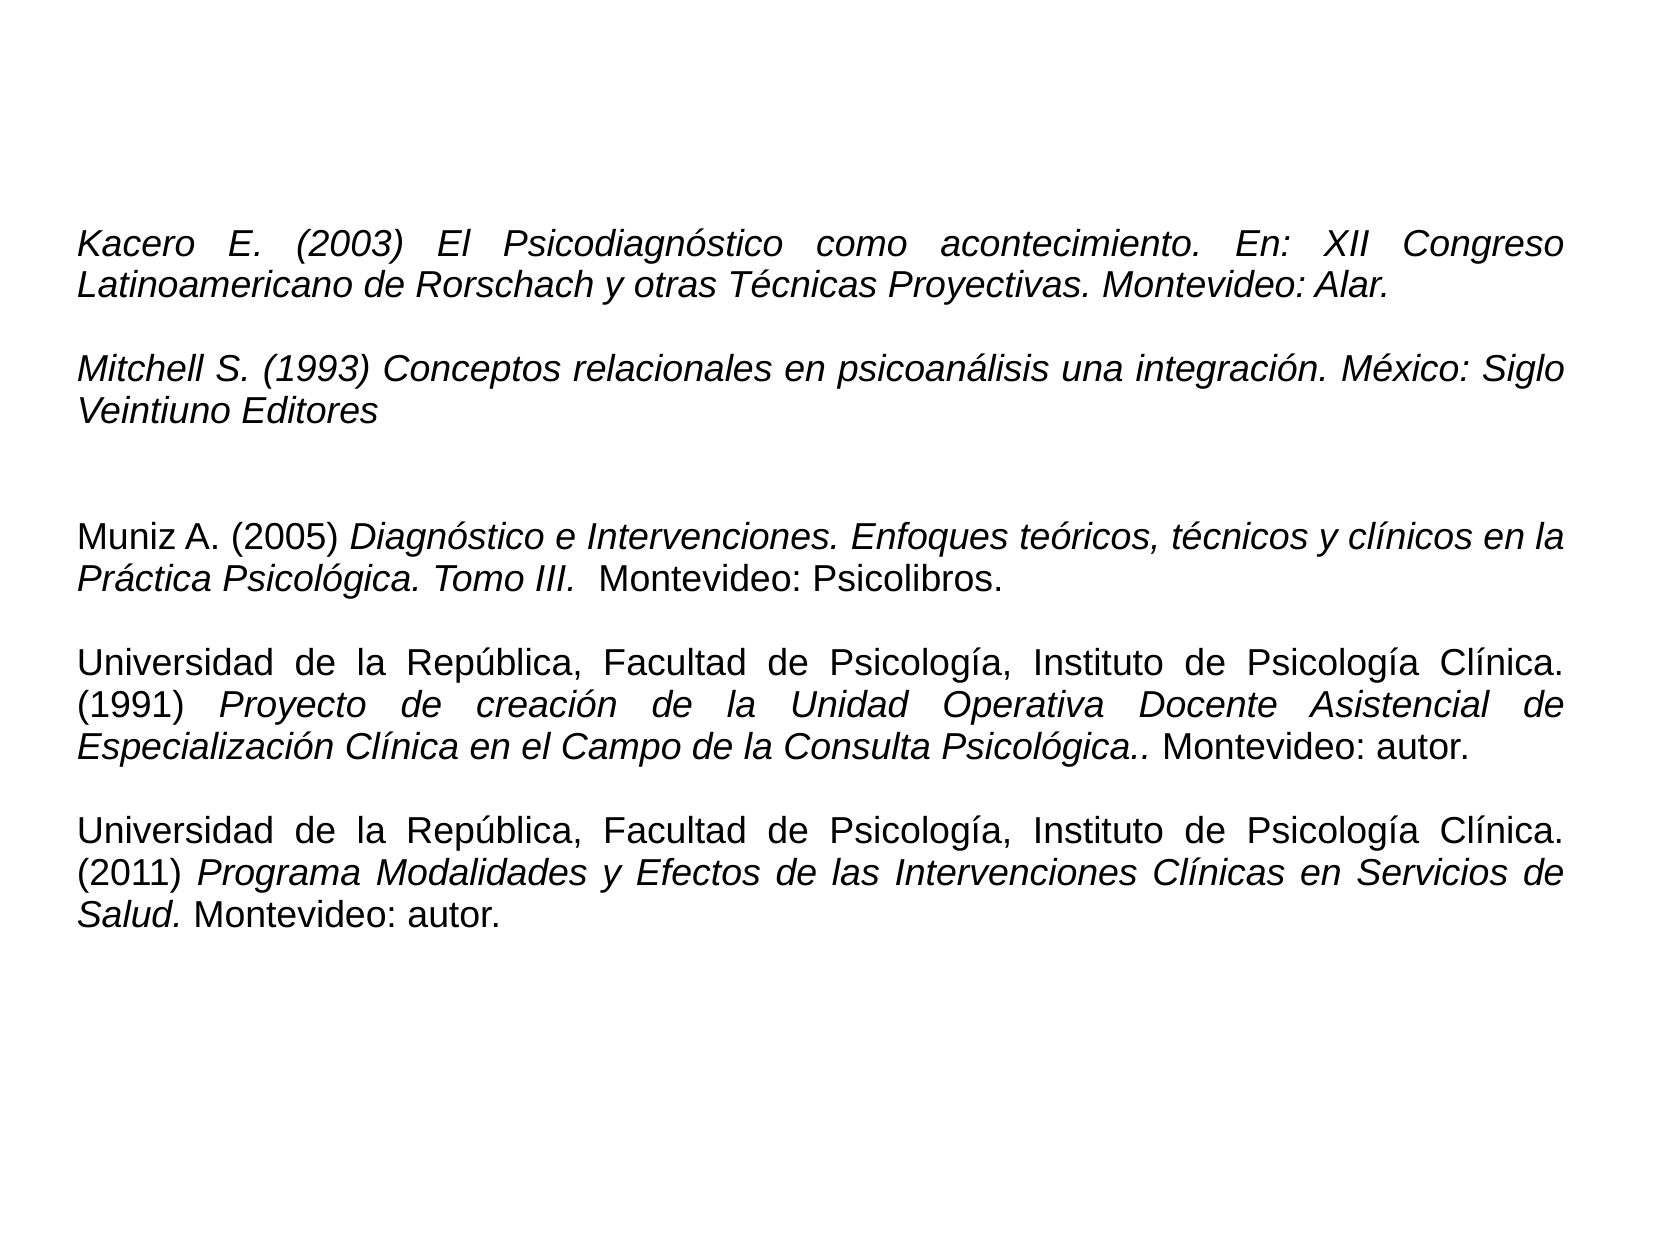

# Kacero E. (2003) El Psicodiagnóstico como acontecimiento. En: XII Congreso Latinoamericano de Rorschach y otras Técnicas Proyectivas. Montevideo: Alar.
Mitchell S. (1993) Conceptos relacionales en psicoanálisis una integración. México: Siglo Veintiuno Editores
Muniz A. (2005) Diagnóstico e Intervenciones. Enfoques teóricos, técnicos y clínicos en la Práctica Psicológica. Tomo III. Montevideo: Psicolibros.
Universidad de la República, Facultad de Psicología, Instituto de Psicología Clínica. (1991) Proyecto de creación de la Unidad Operativa Docente Asistencial de Especialización Clínica en el Campo de la Consulta Psicológica.. Montevideo: autor.
Universidad de la República, Facultad de Psicología, Instituto de Psicología Clínica. (2011) Programa Modalidades y Efectos de las Intervenciones Clínicas en Servicios de Salud. Montevideo: autor.